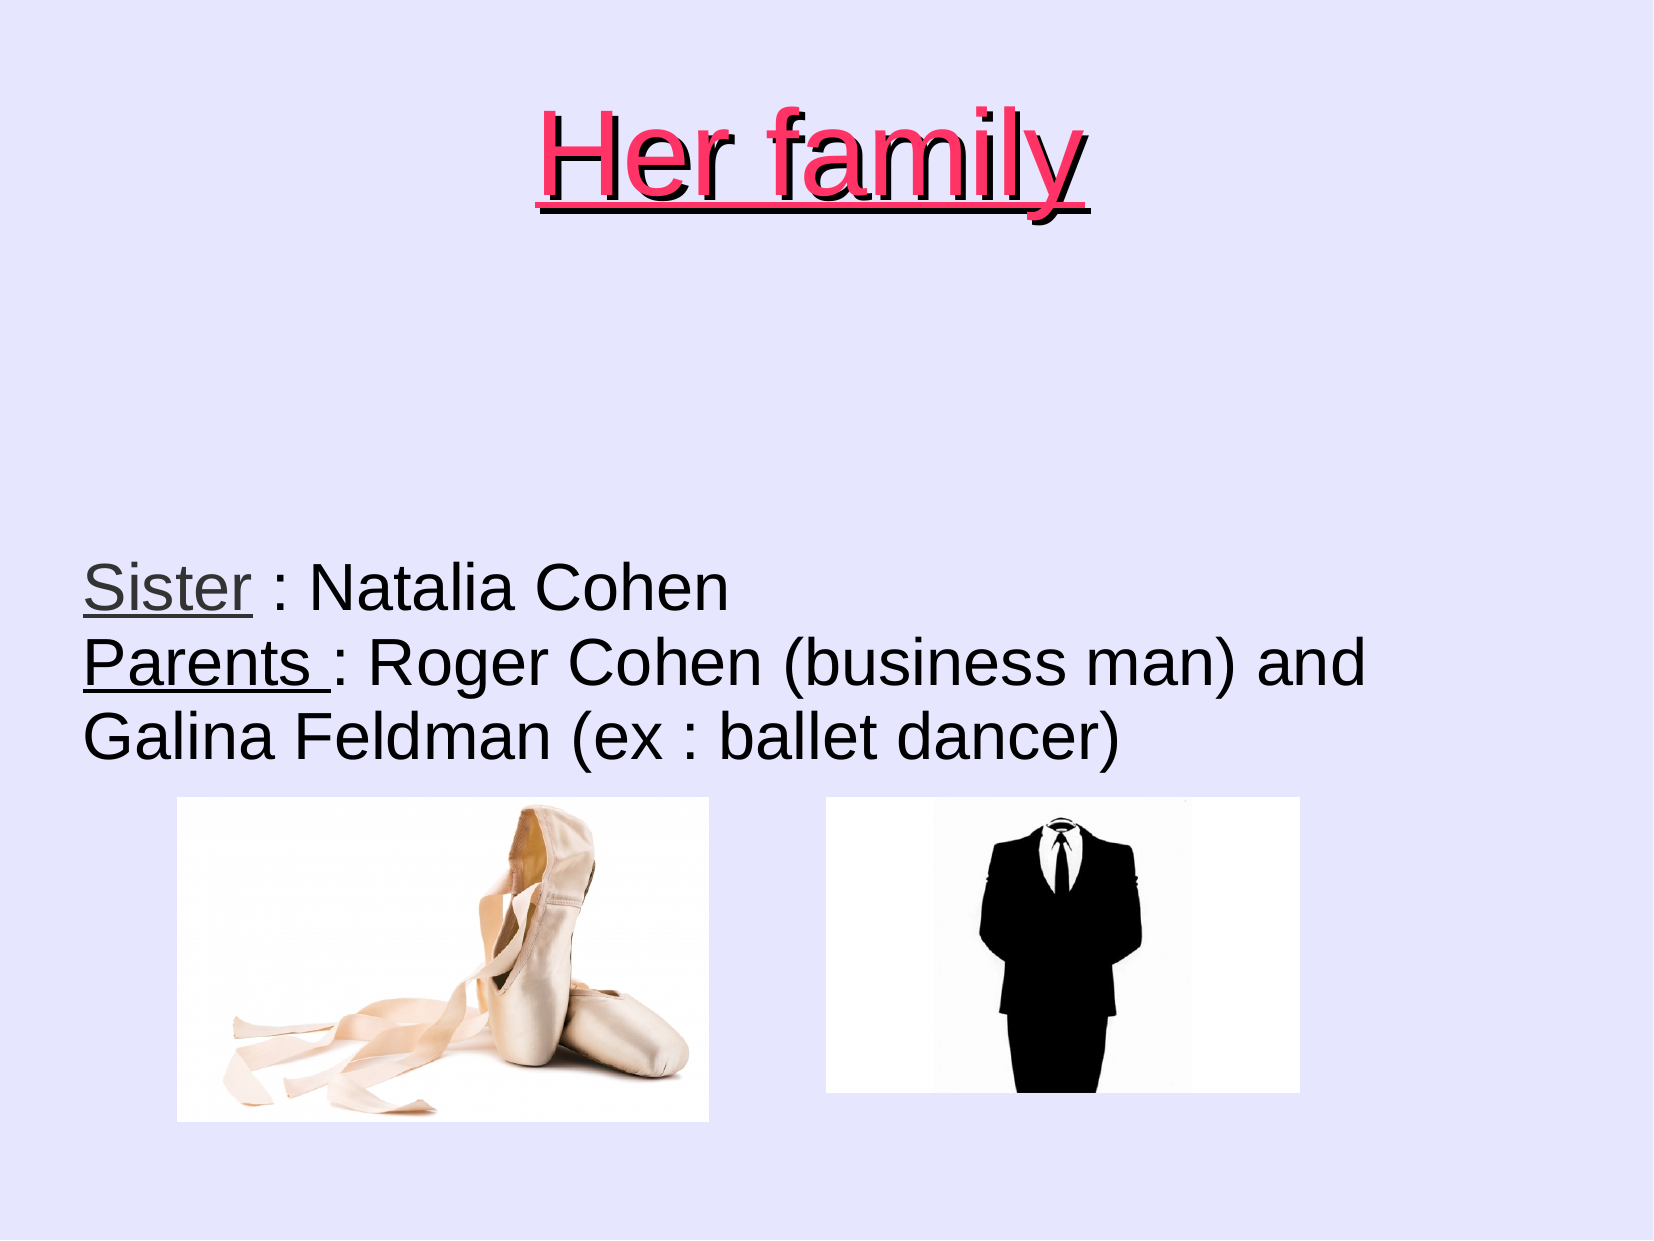

# Her family
Sister : Natalia Cohen
Parents : Roger Cohen (business man) and Galina Feldman (ex : ballet dancer)